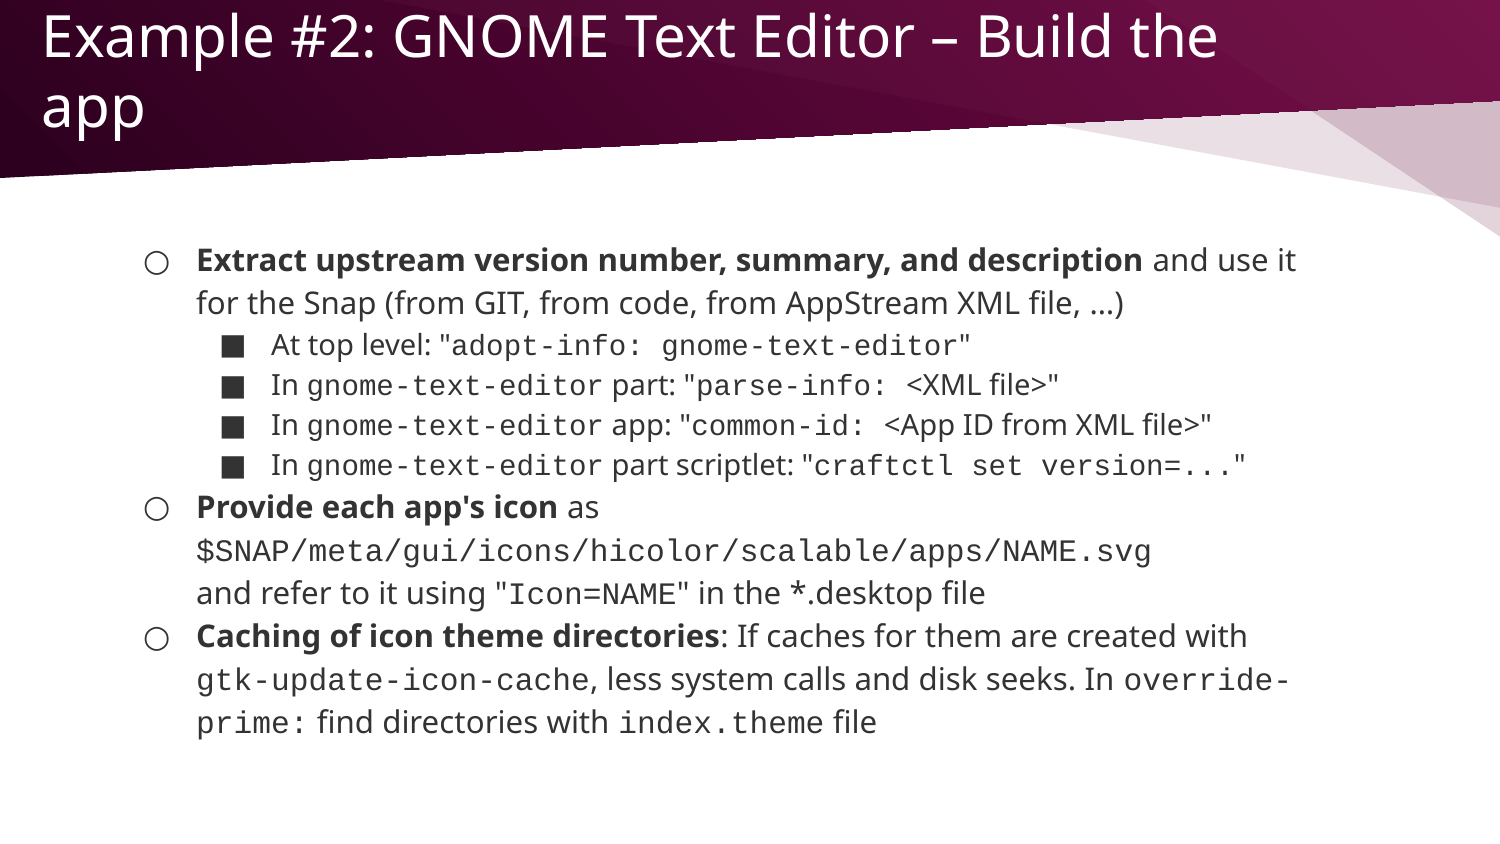

Example #2: GNOME Text Editor – Build the app
# Extract upstream version number, summary, and description and use it for the Snap (from GIT, from code, from AppStream XML file, …)
At top level: "adopt-info: gnome-text-editor"
In gnome-text-editor part: "parse-info: <XML file>"
In gnome-text-editor app: "common-id: <App ID from XML file>"
In gnome-text-editor part scriptlet: "craftctl set version=..."
Provide each app's icon as $SNAP/meta/gui/icons/hicolor/scalable/apps/NAME.svg
and refer to it using "Icon=NAME" in the *.desktop file
Caching of icon theme directories: If caches for them are created with gtk-update-icon-cache, less system calls and disk seeks. In override-prime: find directories with index.theme file